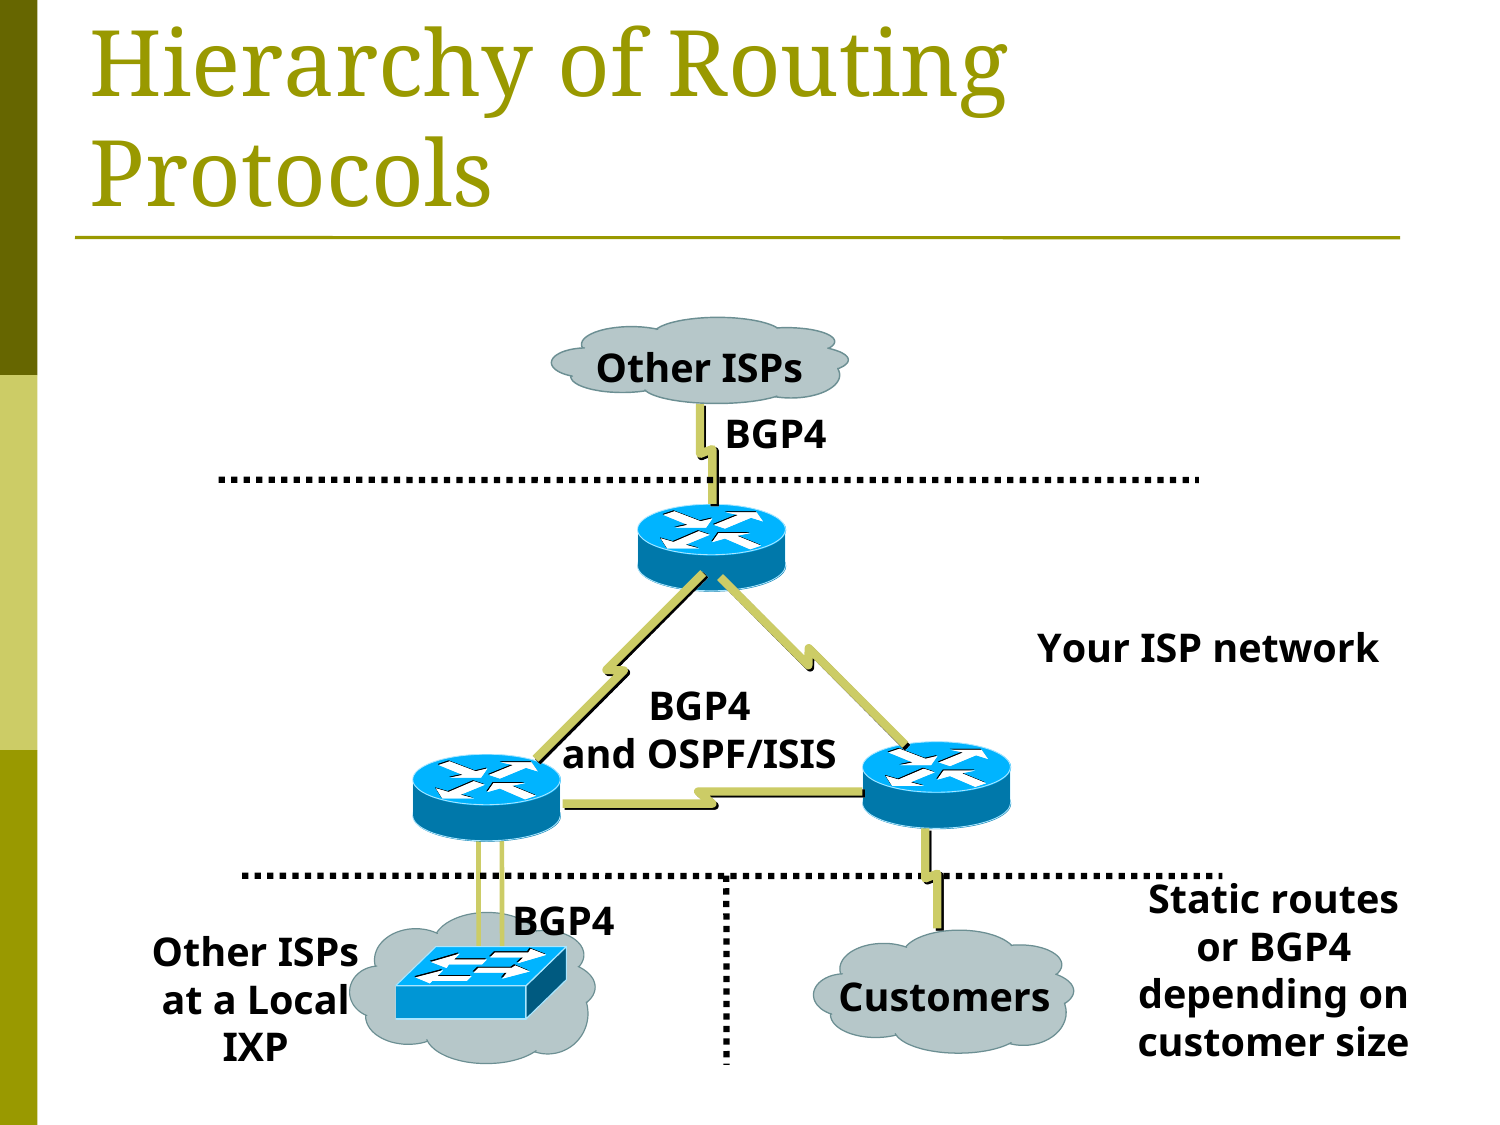

# Hierarchy of Routing Protocols
Other ISPs
BGP4
Your ISP network
BGP4
and OSPF/ISIS
Static routes
or BGP4
depending on
customer size
BGP4
Other ISPs
at a Local
IXP
Customers